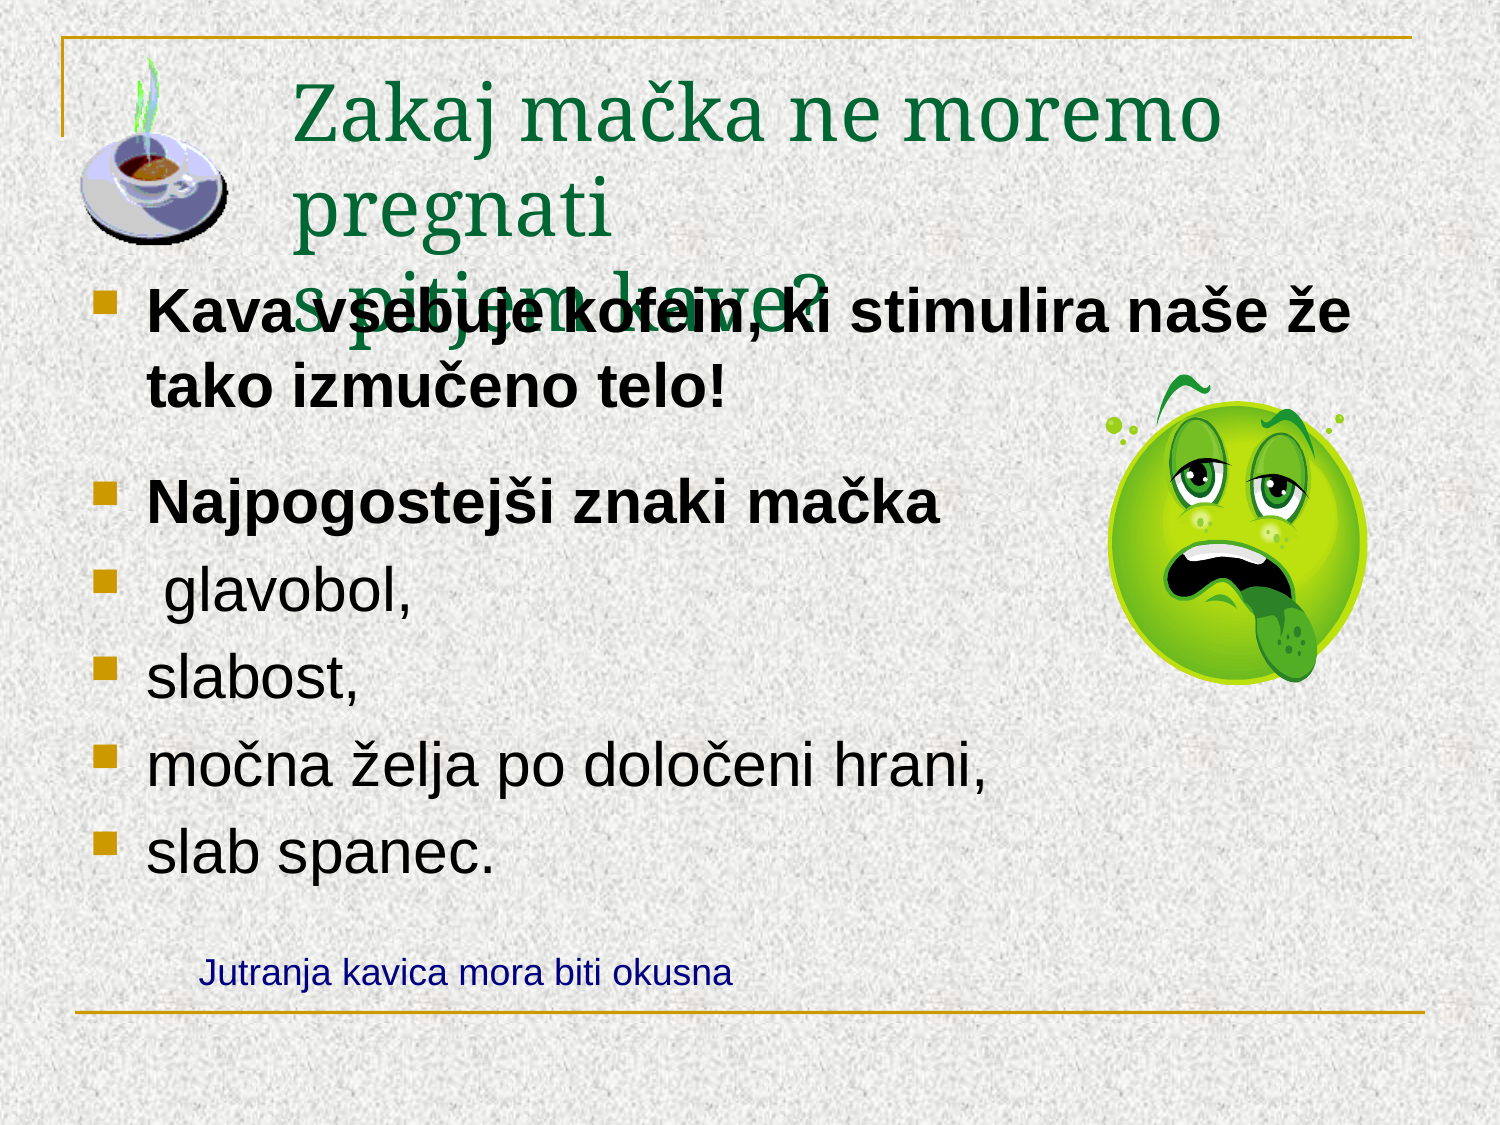

# Zakaj mačka ne moremo pregnati s pitjem kave?
Kava vsebuje kofein, ki stimulira naše že tako izmučeno telo!
Najpogostejši znaki mačka
 glavobol,
slabost,
močna želja po določeni hrani,
slab spanec.
Jutranja kavica mora biti okusna